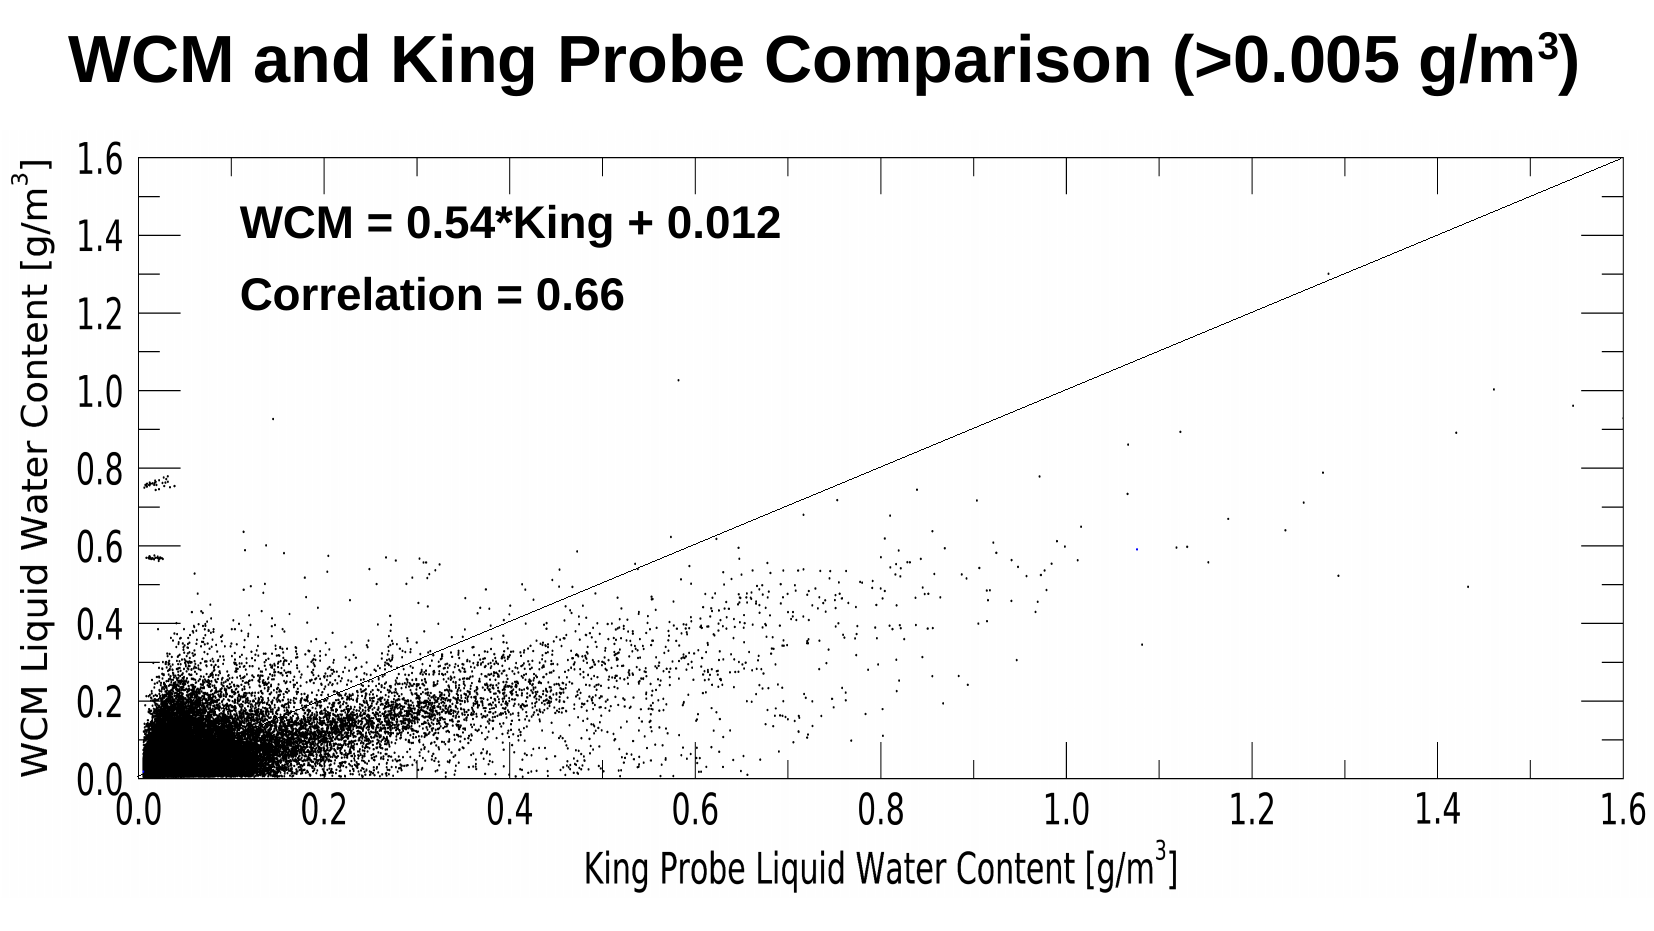

WCM and King Probe Comparison (>0.005 g/m3)
WCM = 0.54*King + 0.012
Correlation = 0.66